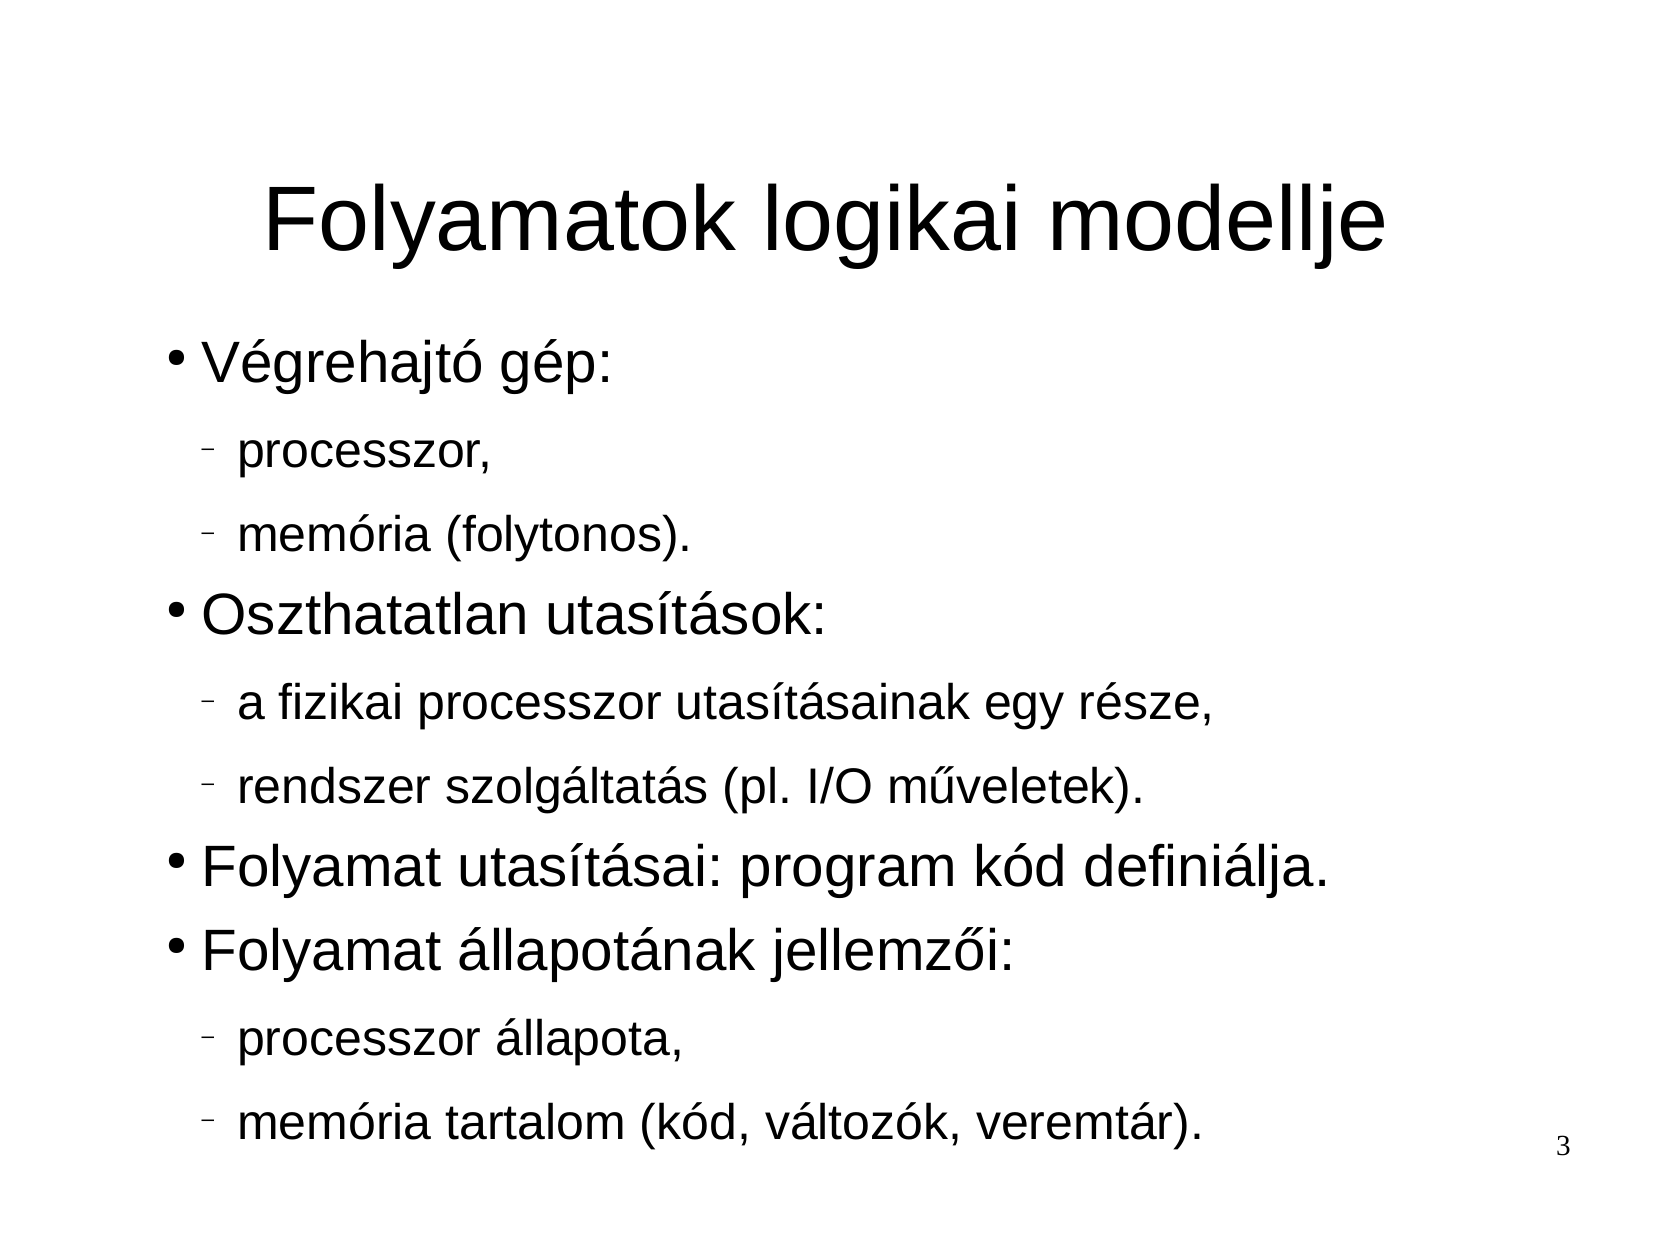

# Folyamatok logikai modellje
Végrehajtó gép:
processzor,
memória (folytonos).
Oszthatatlan utasítások:
a fizikai processzor utasításainak egy része,
rendszer szolgáltatás (pl. I/O műveletek).
Folyamat utasításai: program kód definiálja.
Folyamat állapotának jellemzői:
processzor állapota,
memória tartalom (kód, változók, veremtár).
3